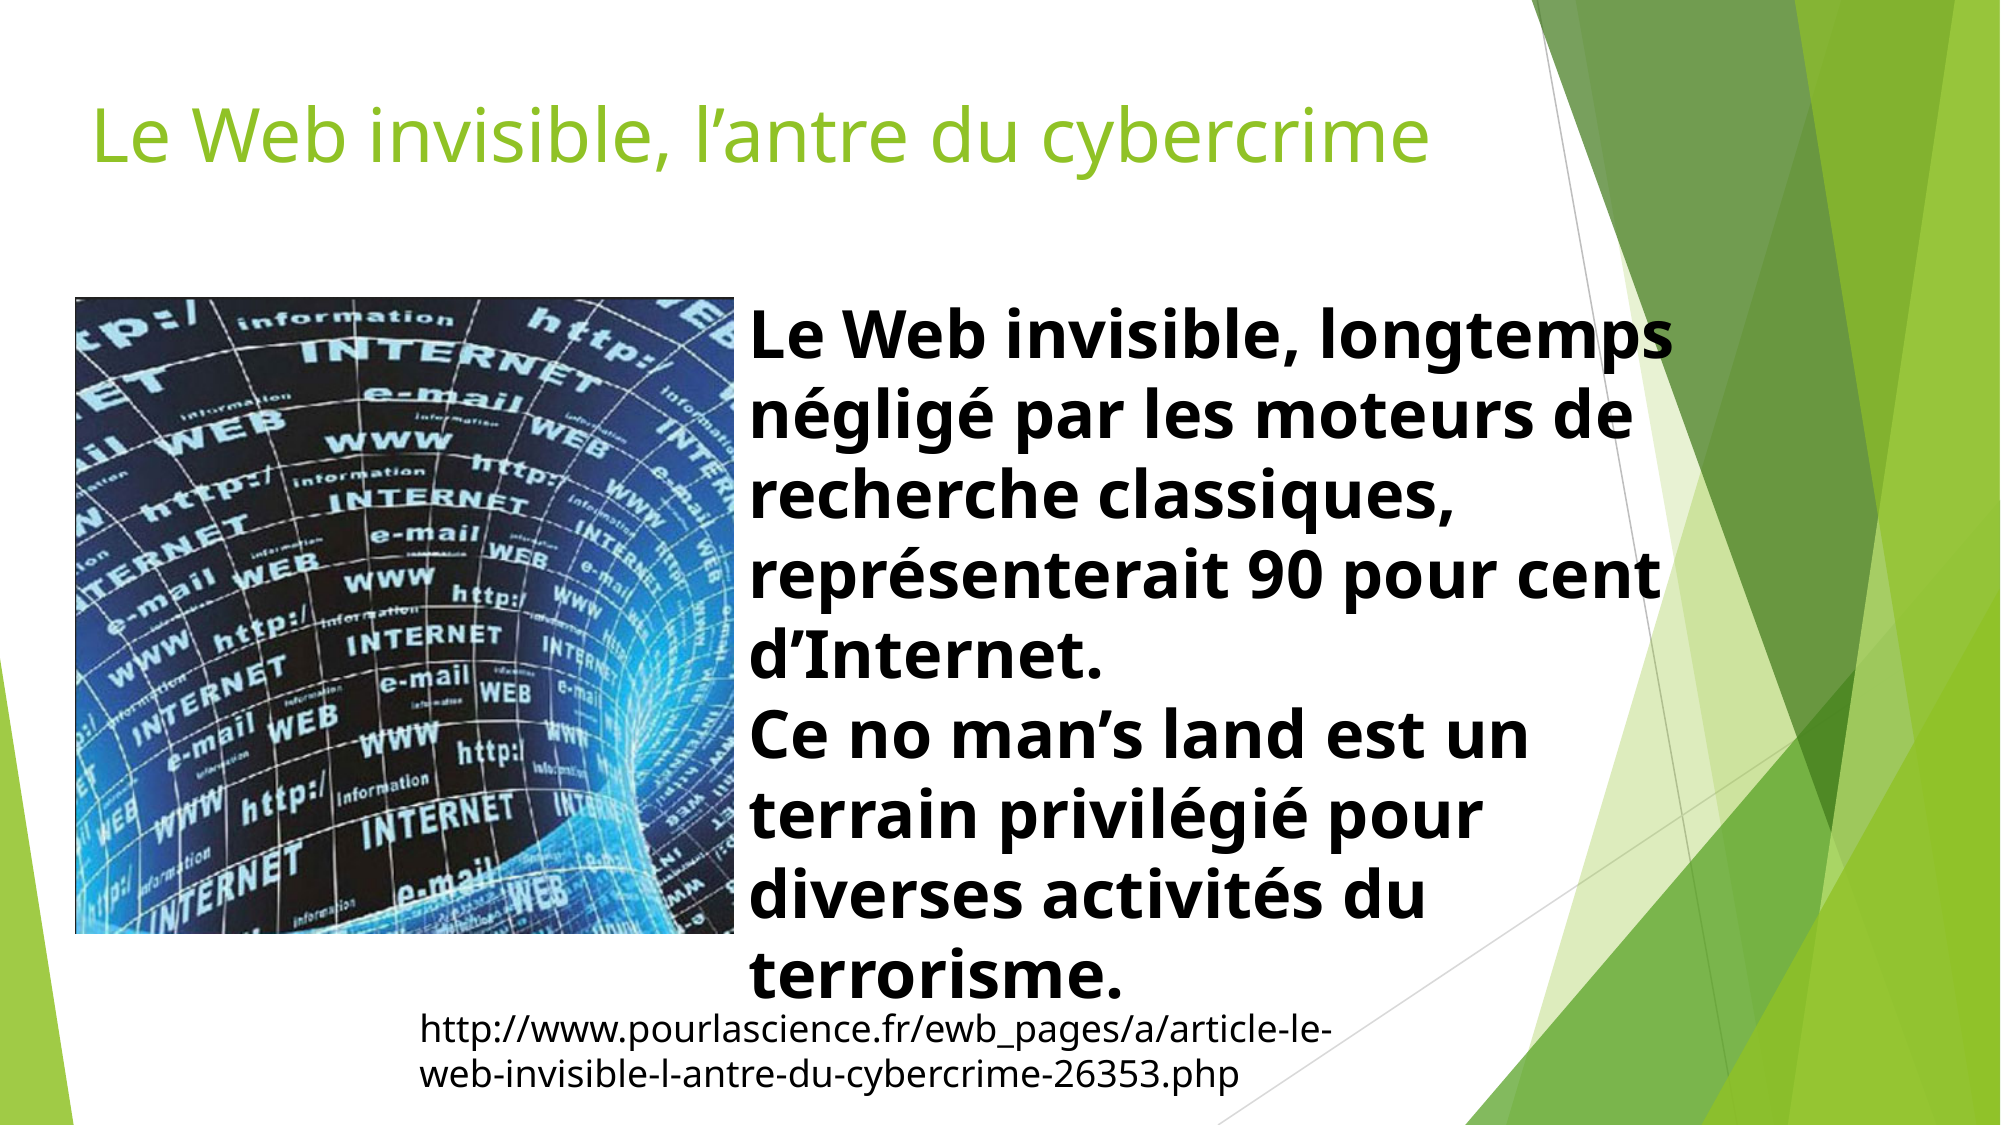

# Le Web invisible, l’antre du cybercrime
Le Web invisible, longtemps négligé par les moteurs de recherche classiques, représenterait 90 pour cent d’Internet.
Ce no man’s land est un terrain privilégié pour diverses activités du terrorisme.
http://www.pourlascience.fr/ewb_pages/a/article-le-web-invisible-l-antre-du-cybercrime-26353.php